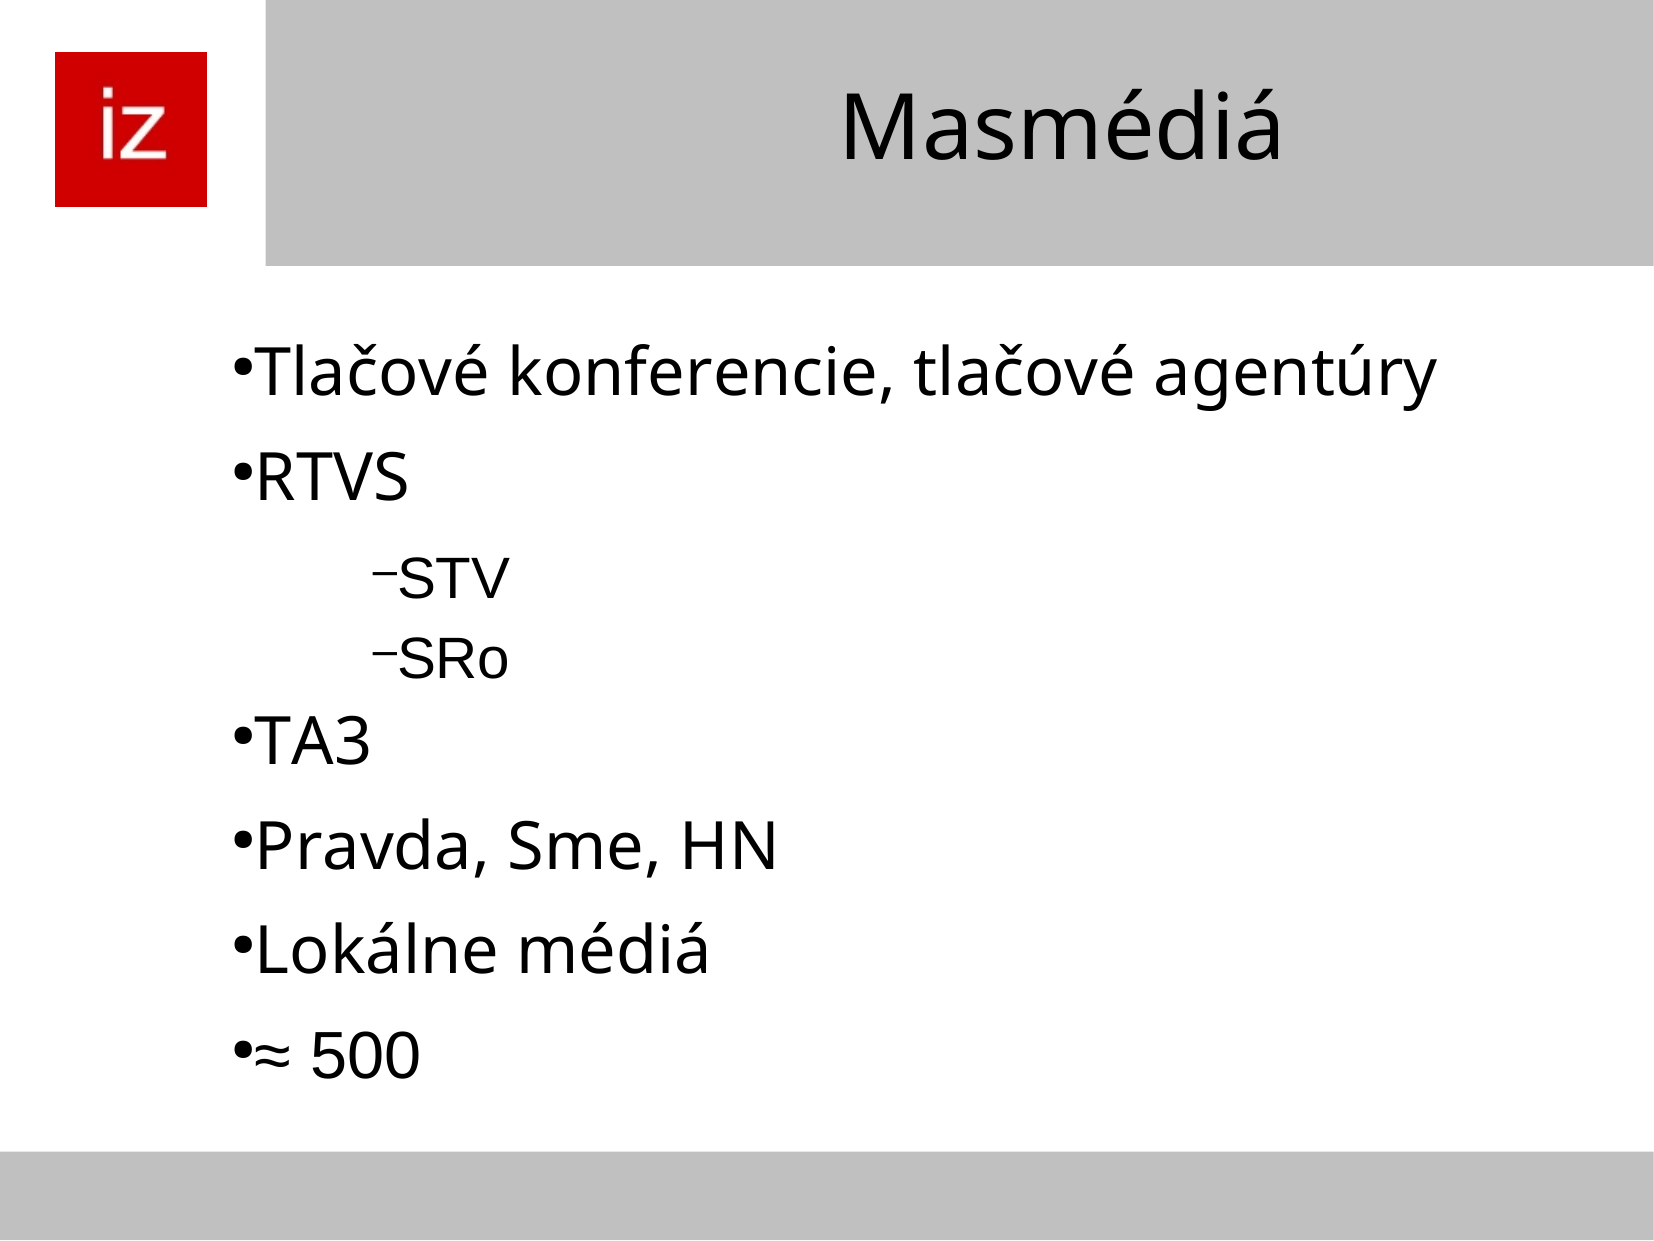

# Masmédiá
Tlačové konferencie, tlačové agentúry
RTVS
STV
SRo
TA3
Pravda, Sme, HN
Lokálne médiá
≈ 500